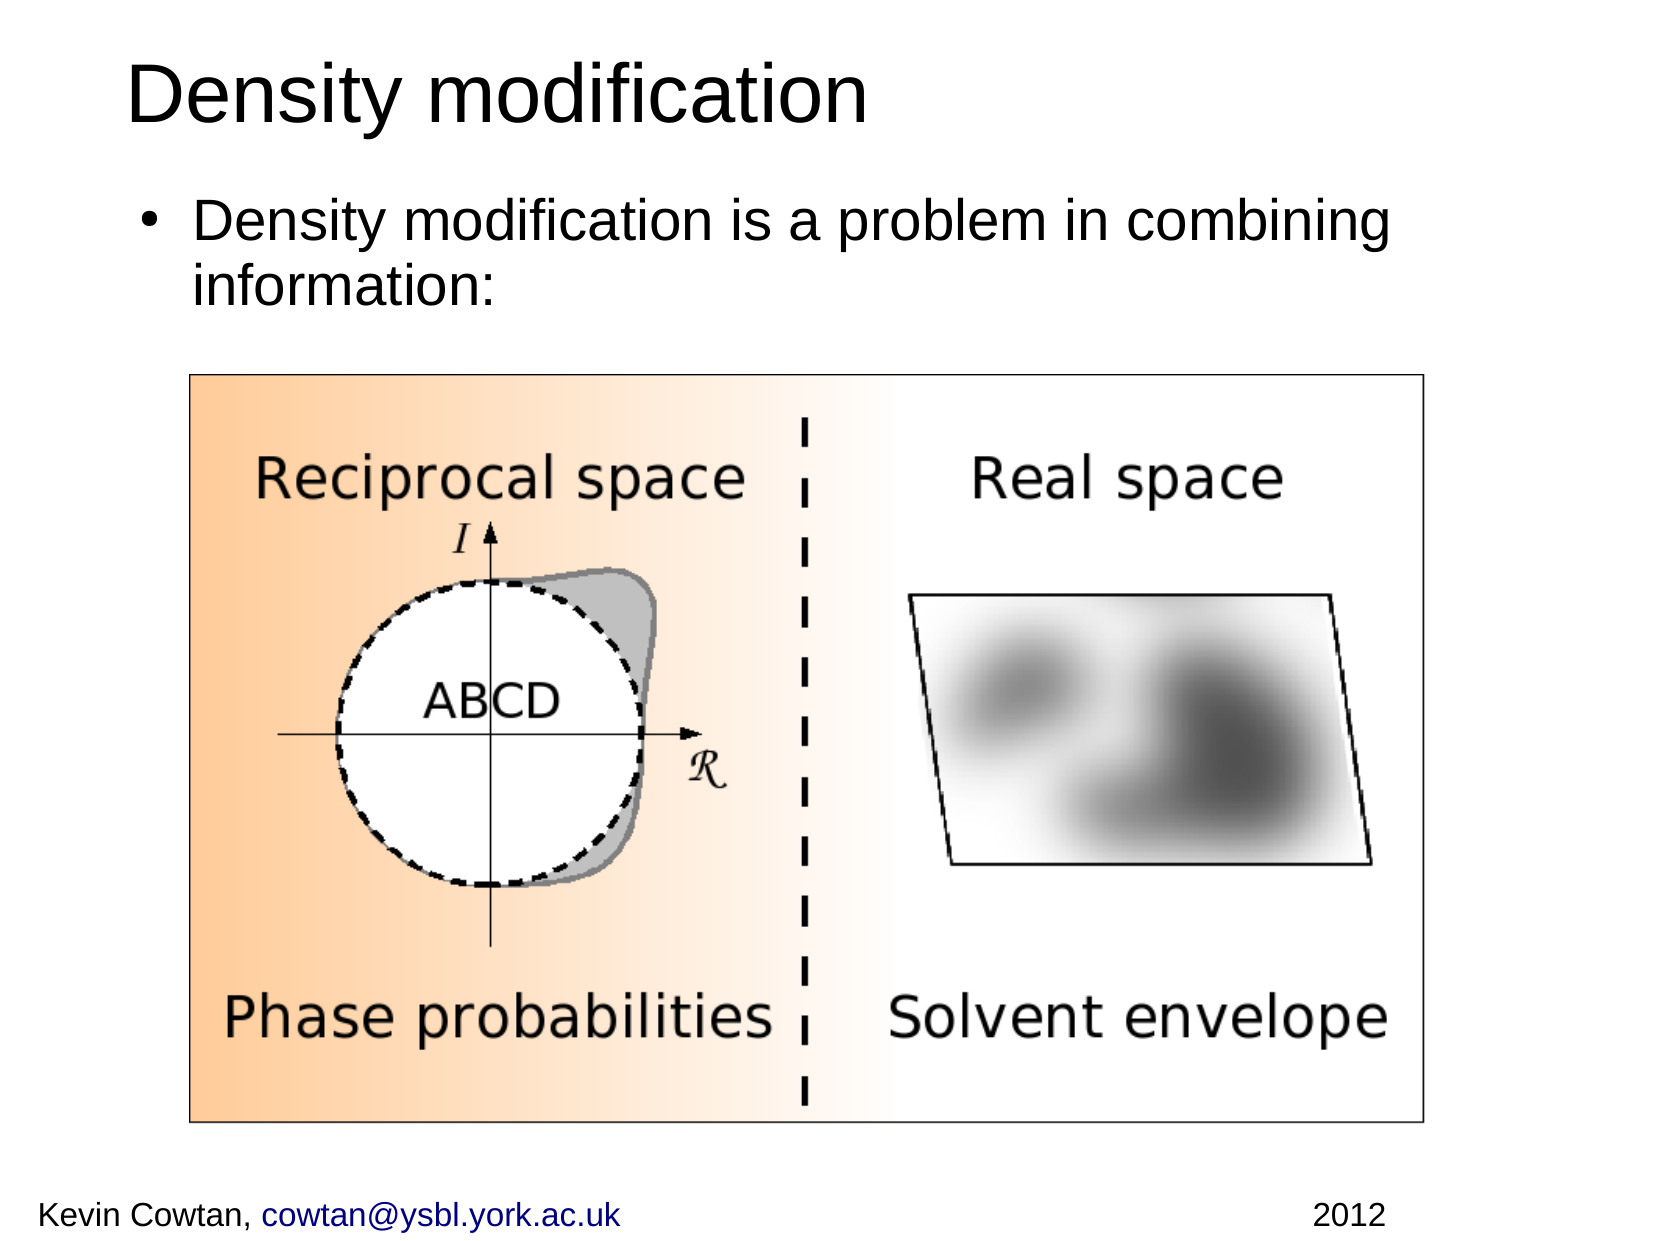

# Density modification
Density modification is a problem in combining information: